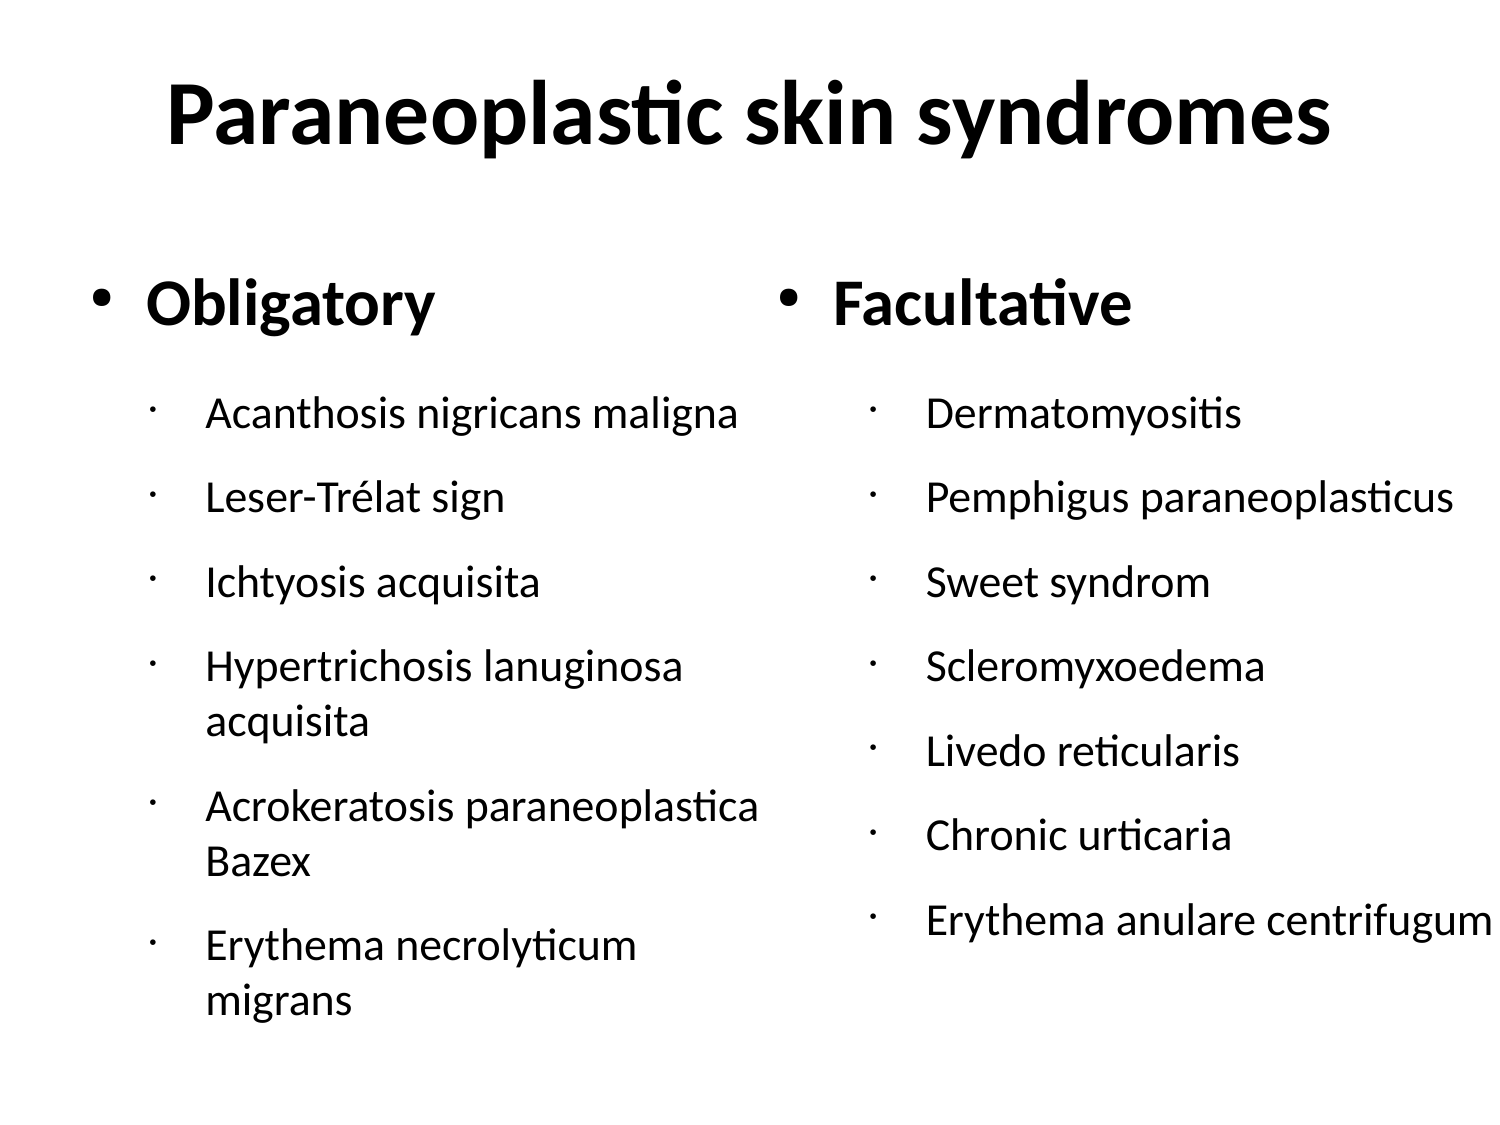

# Paraneoplastic skin syndromes
Obligatory
Facultative
Acanthosis nigricans maligna
Leser-Trélat sign
Ichtyosis acquisita
Hypertrichosis lanuginosa acquisita
Acrokeratosis paraneoplastica Bazex
Erythema necrolyticum migrans
Dermatomyositis
Pemphigus paraneoplasticus
Sweet syndrom
Scleromyxoedema
Livedo reticularis
Chronic urticaria
Erythema anulare centrifugum